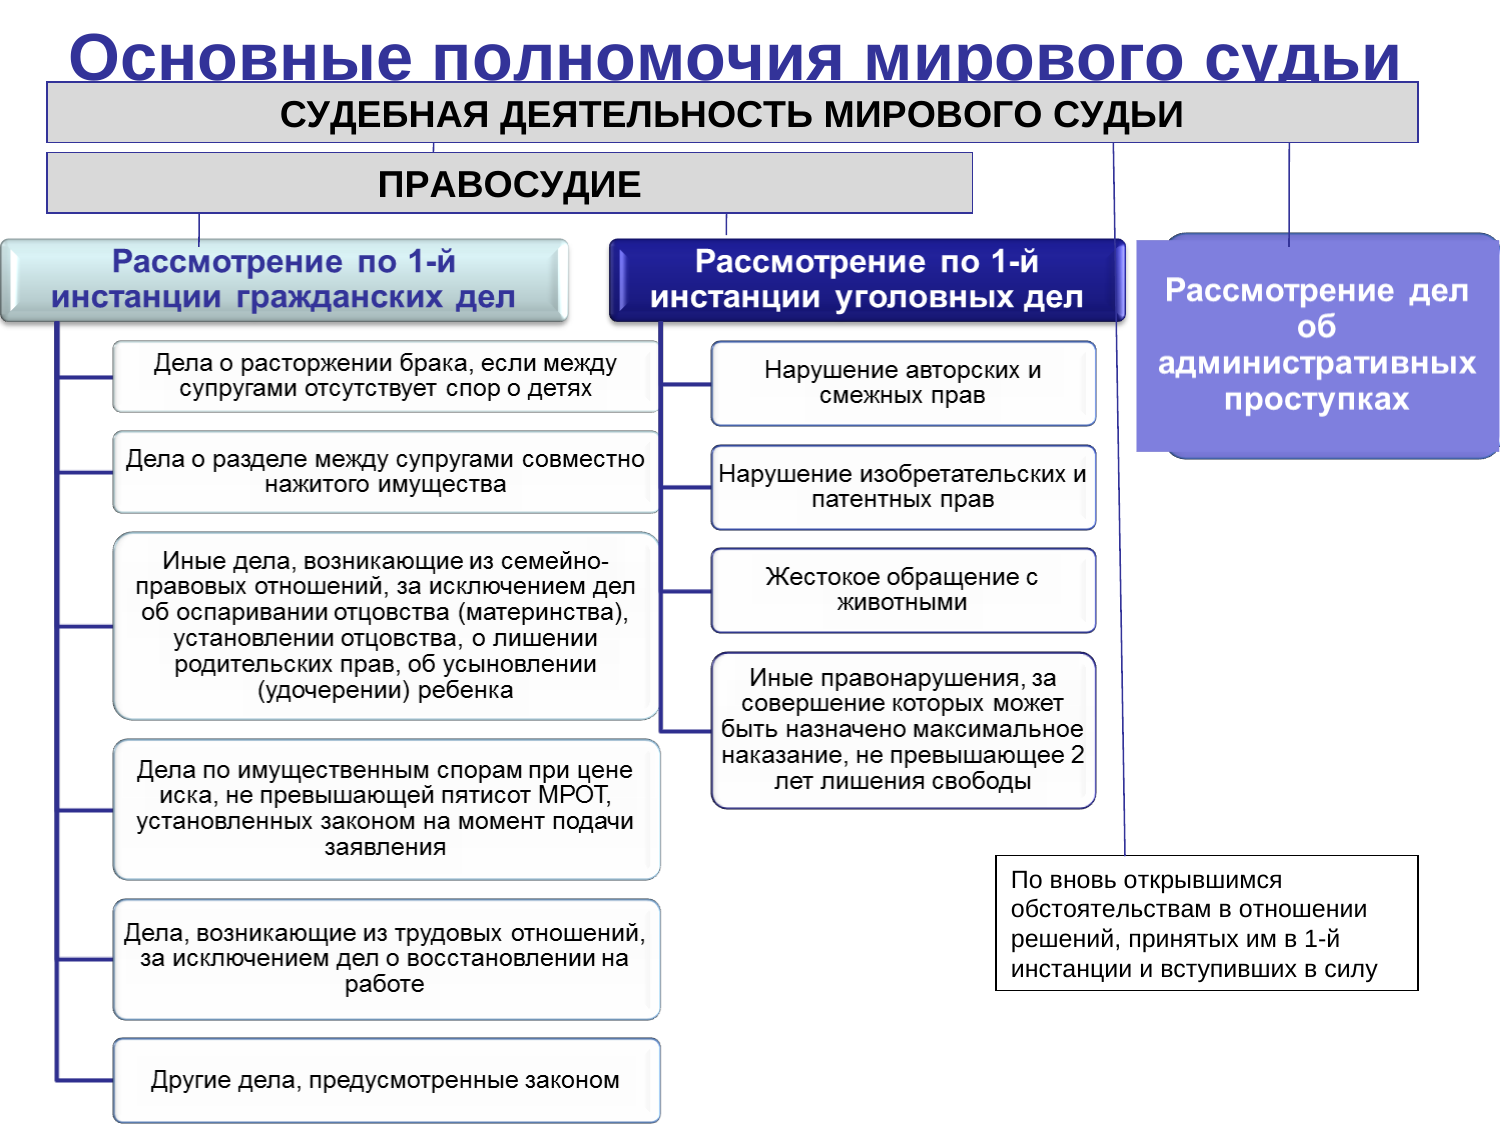

# Основные полномочия мирового судьи
СУДЕБНАЯ ДЕЯТЕЛЬНОСТЬ МИРОВОГО СУДЬИ
СУДЕБНАЯ ДЕЯТЕЛЬНОСТЬ МИРОВОГО СУДЬИ
ПРАВОСУДИЕ
ПРАВОСУДИЕ
По вновь открывшимся обстоятельствам в отношении решений, принятых им в 1-й инстанции и вступивших в силу